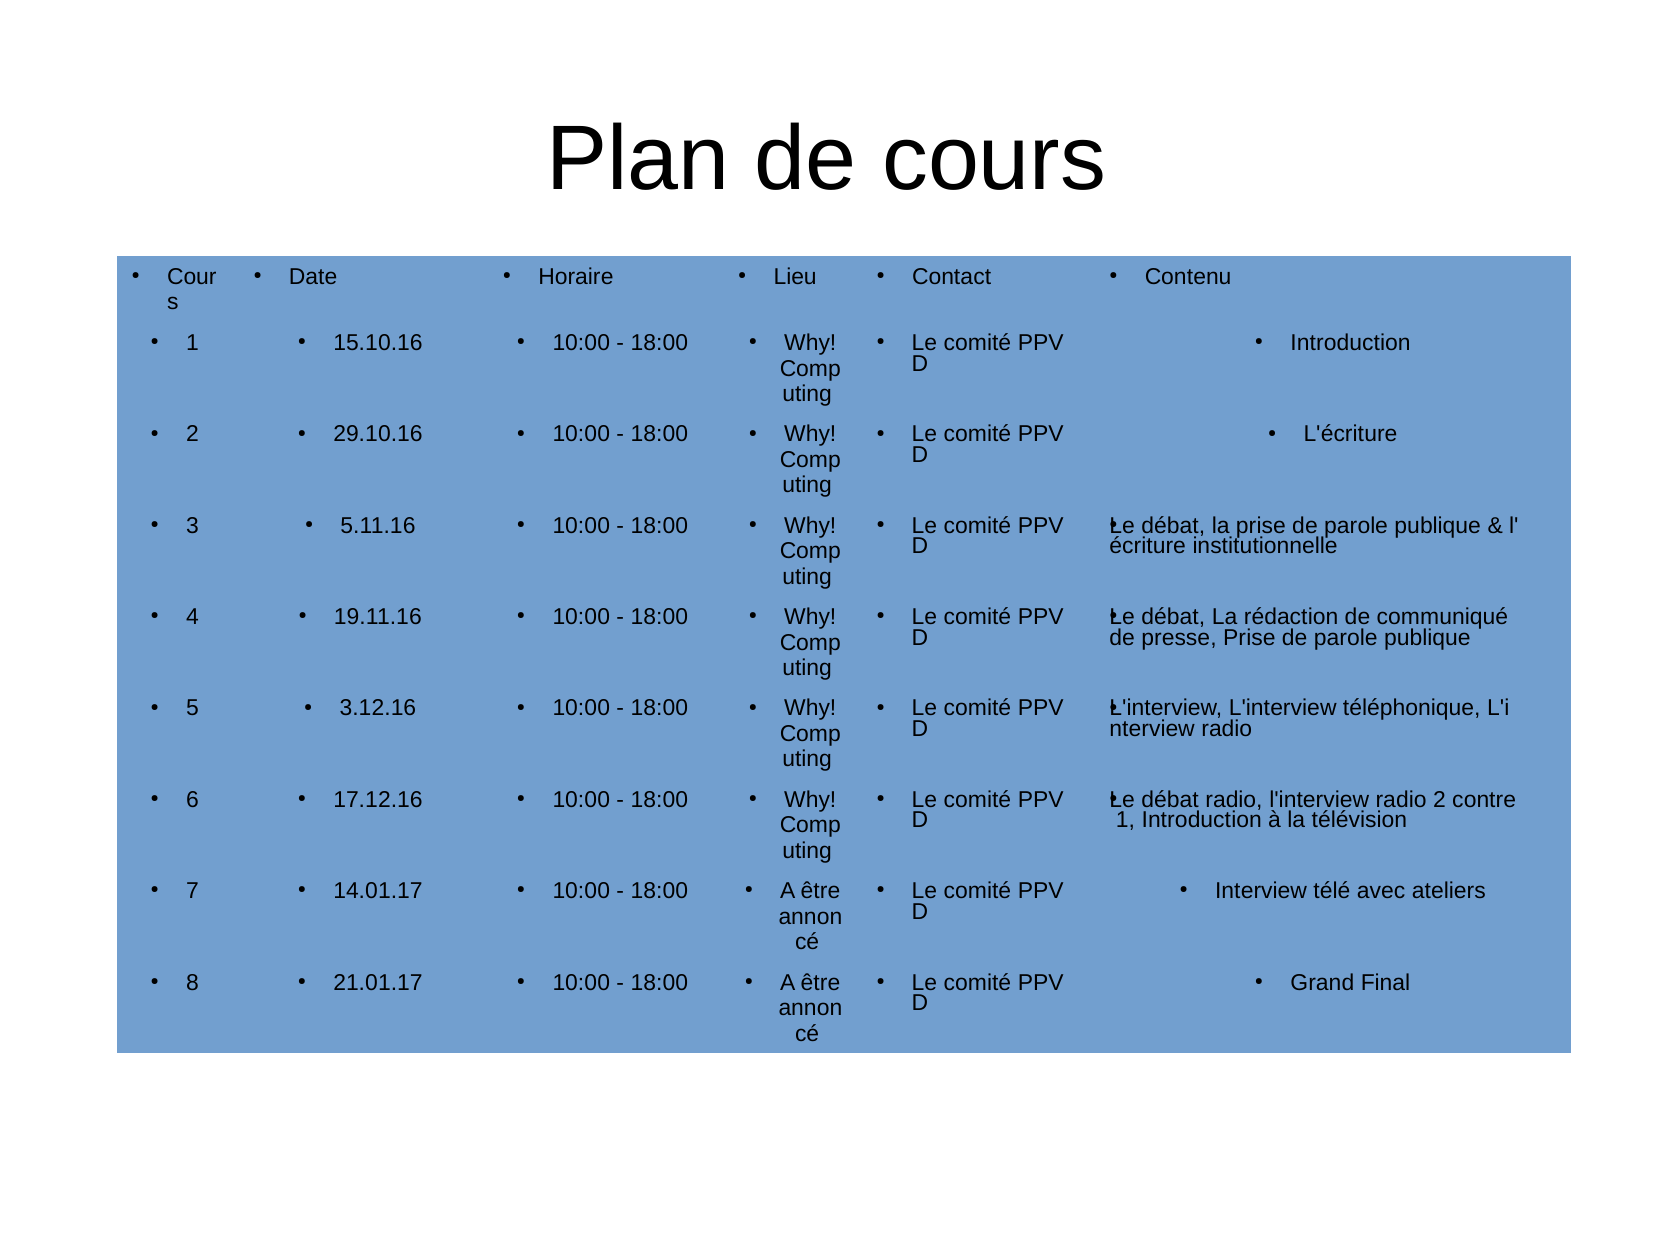

Plan de cours
| Cours | Date | Horaire | Lieu | Contact | Contenu |
| --- | --- | --- | --- | --- | --- |
| 1 | 15.10.16 | 10:00 - 18:00 | Why! Computing | Le comité PPVD | Introduction |
| 2 | 29.10.16 | 10:00 - 18:00 | Why! Computing | Le comité PPVD | L'écriture |
| 3 | 5.11.16 | 10:00 - 18:00 | Why! Computing | Le comité PPVD | Le débat, la prise de parole publique & l'écriture institutionnelle |
| 4 | 19.11.16 | 10:00 - 18:00 | Why! Computing | Le comité PPVD | Le débat, La rédaction de communiqué de presse, Prise de parole publique |
| 5 | 3.12.16 | 10:00 - 18:00 | Why! Computing | Le comité PPVD | L'interview, L'interview téléphonique, L'interview radio |
| 6 | 17.12.16 | 10:00 - 18:00 | Why! Computing | Le comité PPVD | Le débat radio, l'interview radio 2 contre 1, Introduction à la télévision |
| 7 | 14.01.17 | 10:00 - 18:00 | A être annoncé | Le comité PPVD | Interview télé avec ateliers |
| 8 | 21.01.17 | 10:00 - 18:00 | A être annoncé | Le comité PPVD | Grand Final |